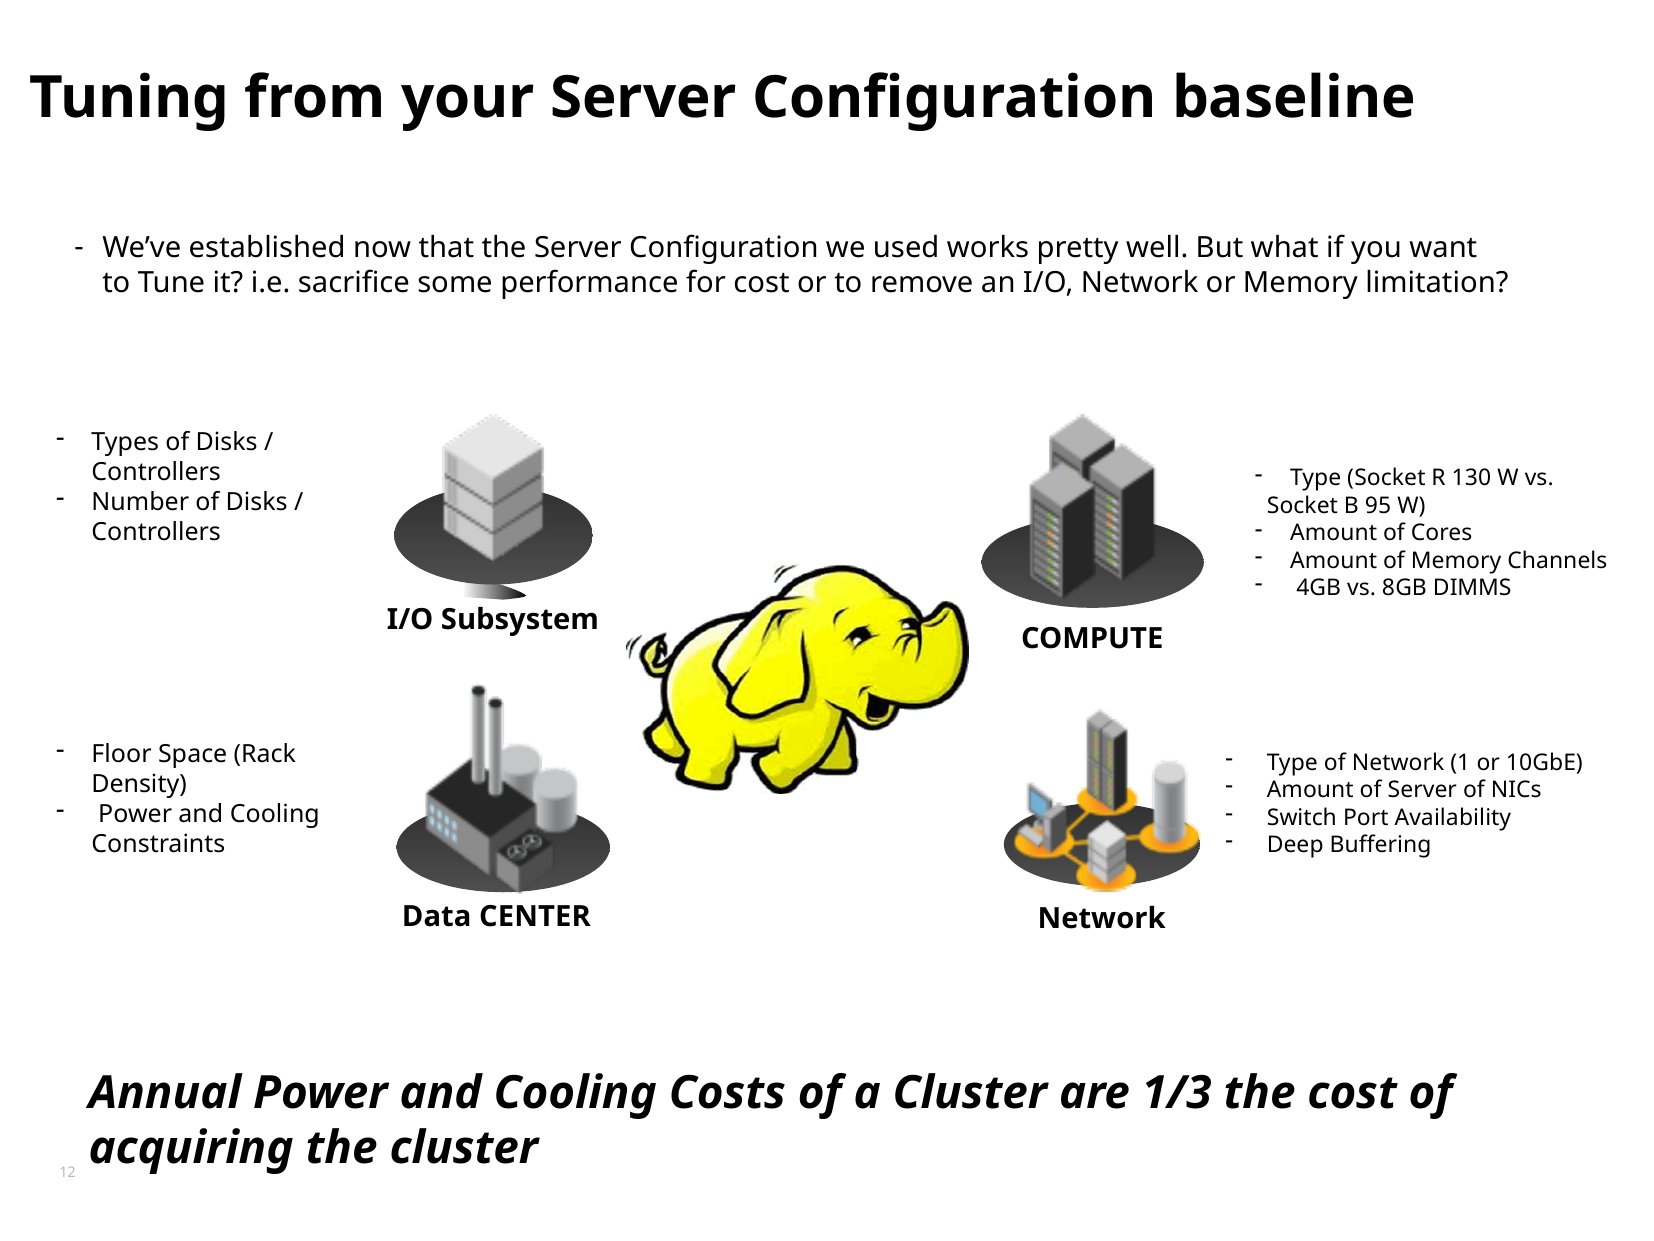

# Tuning from your Server Configuration baseline
We’ve established now that the Server Configuration we used works pretty well. But what if you want to Tune it? i.e. sacrifice some performance for cost or to remove an I/O, Network or Memory limitation?
I/O Subsystem
COMPUTE
Types of Disks / Controllers
Number of Disks / Controllers
Type (Socket R 130 W vs.
 Socket B 95 W)
Amount of Cores
Amount of Memory Channels
 4GB vs. 8GB DIMMS
Data CENTER
Network
Floor Space (Rack Density)
 Power and Cooling Constraints
 Type of Network (1 or 10GbE)
 Amount of Server of NICs
 Switch Port Availability
 Deep Buffering
Annual Power and Cooling Costs of a Cluster are 1/3 the cost of acquiring the cluster